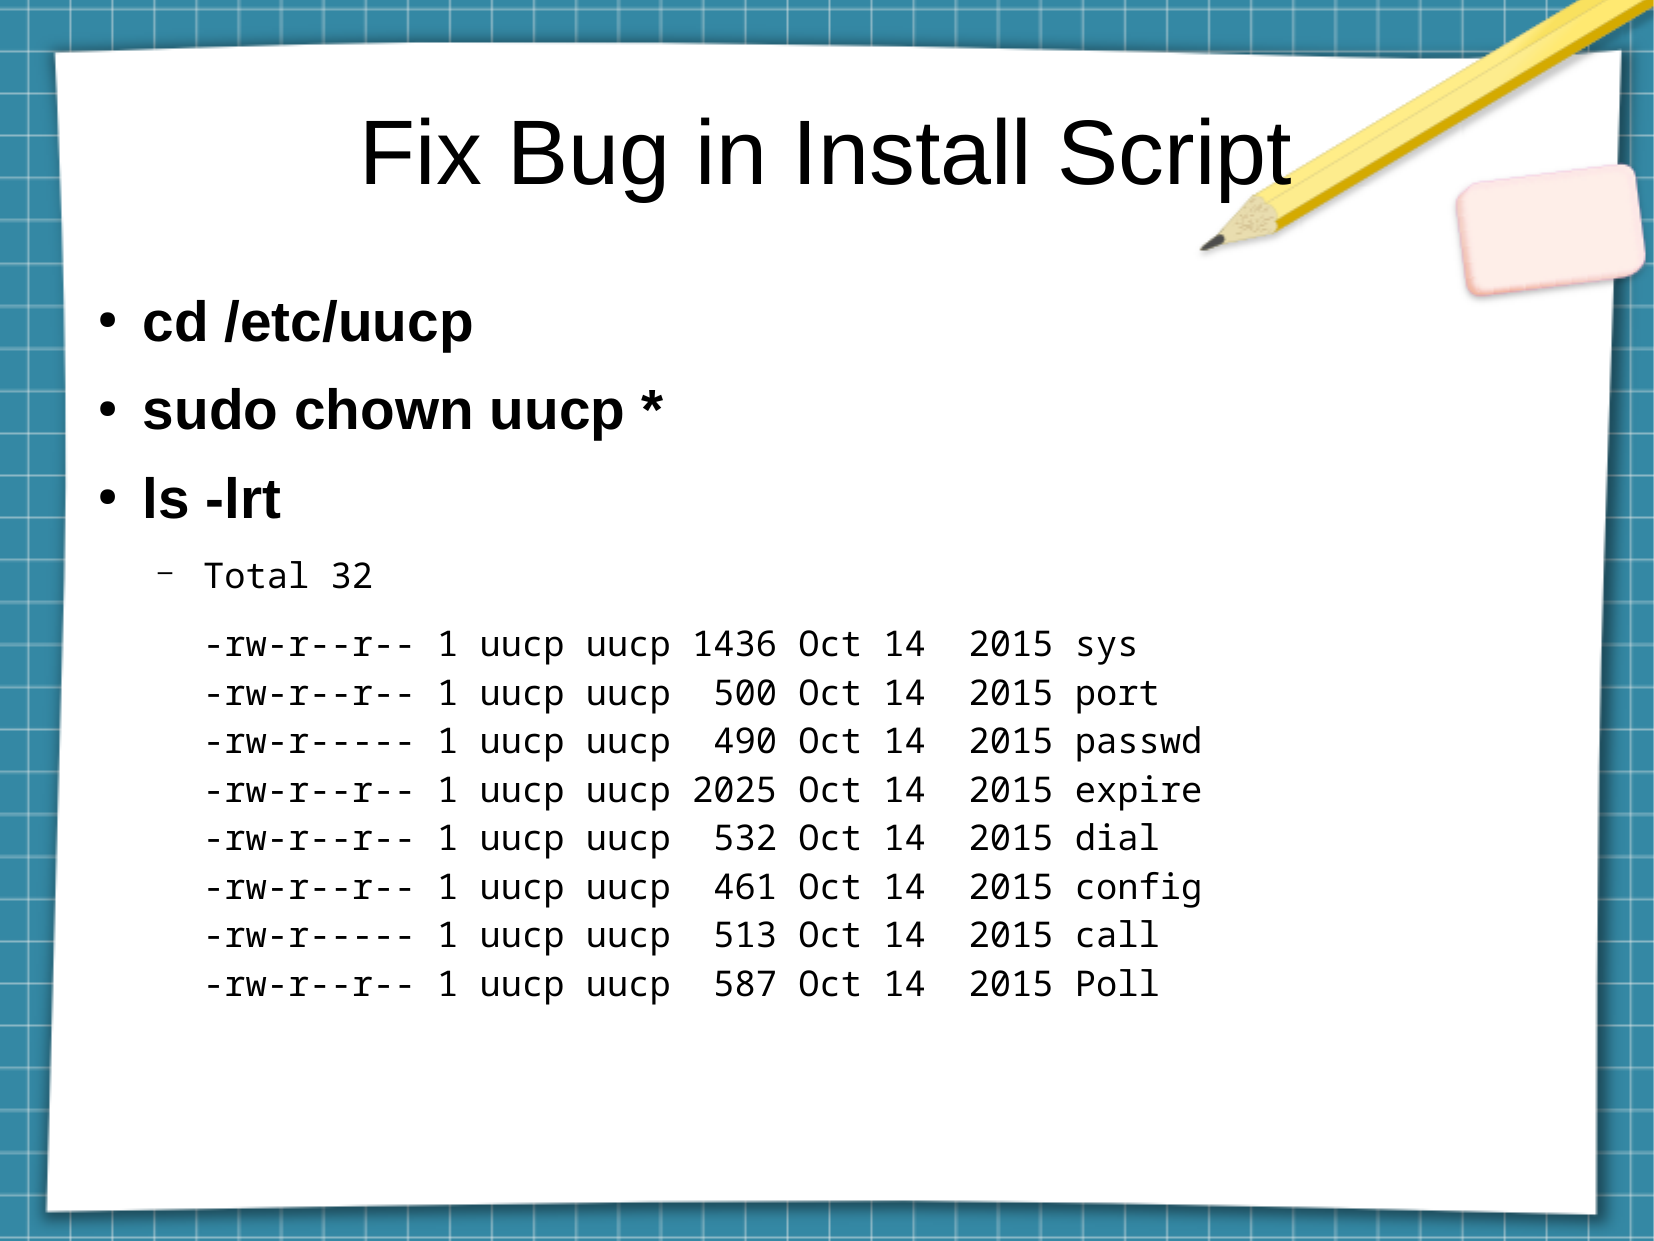

# Fix Bug in Install Script
cd /etc/uucp
sudo chown uucp *
ls -lrt
Total 32
-rw-r--r-- 1 uucp uucp 1436 Oct 14 2015 sys
-rw-r--r-- 1 uucp uucp 500 Oct 14 2015 port
-rw-r----- 1 uucp uucp 490 Oct 14 2015 passwd
-rw-r--r-- 1 uucp uucp 2025 Oct 14 2015 expire
-rw-r--r-- 1 uucp uucp 532 Oct 14 2015 dial
-rw-r--r-- 1 uucp uucp 461 Oct 14 2015 config
-rw-r----- 1 uucp uucp 513 Oct 14 2015 call
-rw-r--r-- 1 uucp uucp 587 Oct 14 2015 Poll